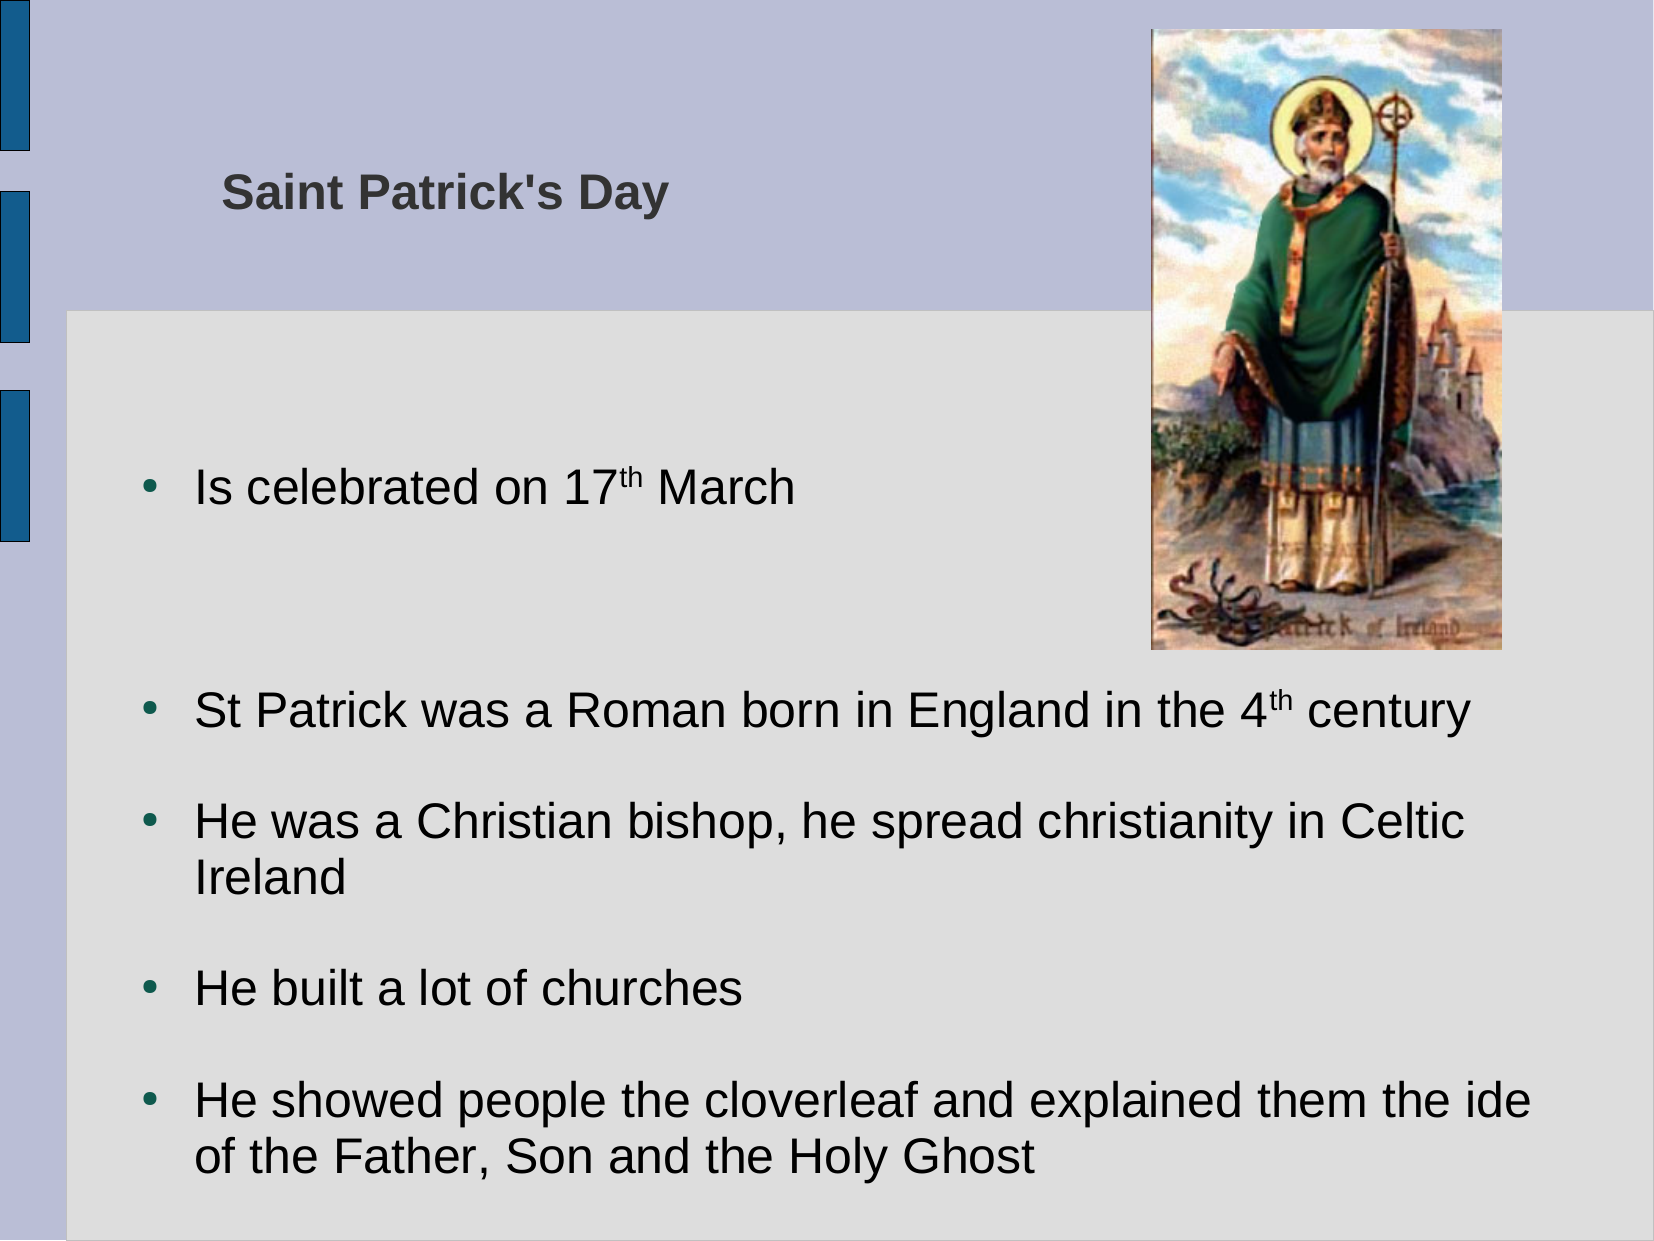

# Saint Patrick's Day
Is celebrated on 17th March
St Patrick was a Roman born in England in the 4th century
He was a Christian bishop, he spread christianity in Celtic Ireland
He built a lot of churches
He showed people the cloverleaf and explained them the ide of the Father, Son and the Holy Ghost